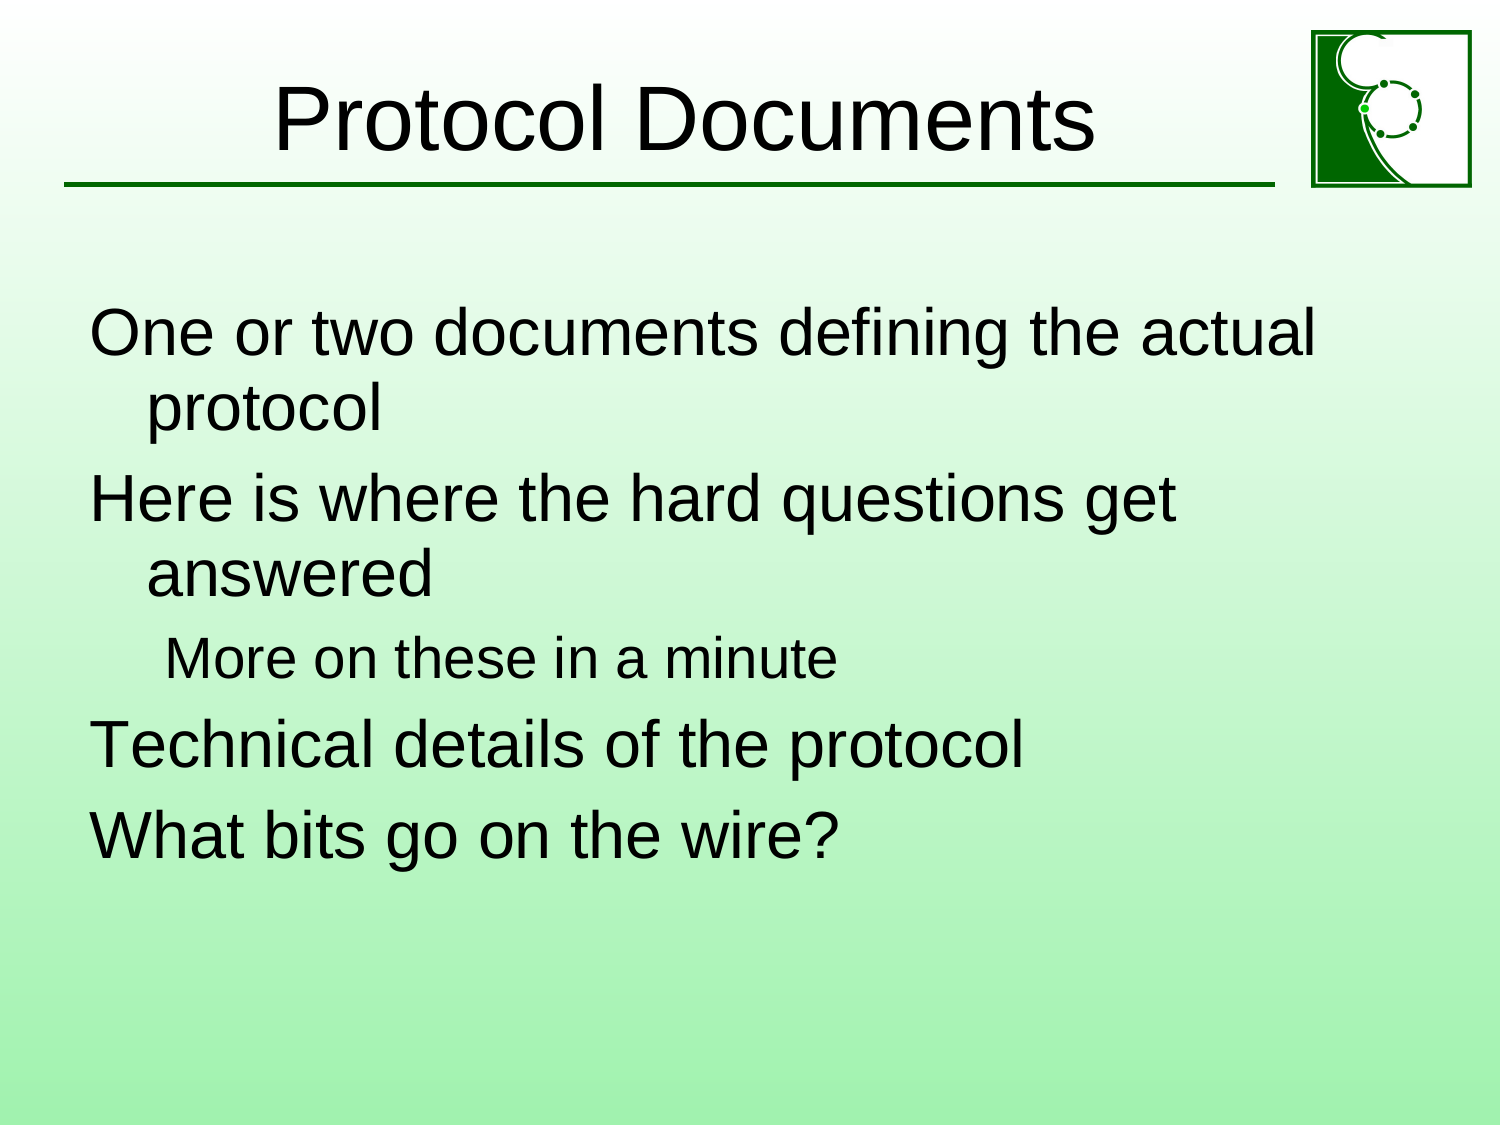

# Protocol Documents
One or two documents defining the actual protocol
Here is where the hard questions get answered
More on these in a minute
Technical details of the protocol
What bits go on the wire?